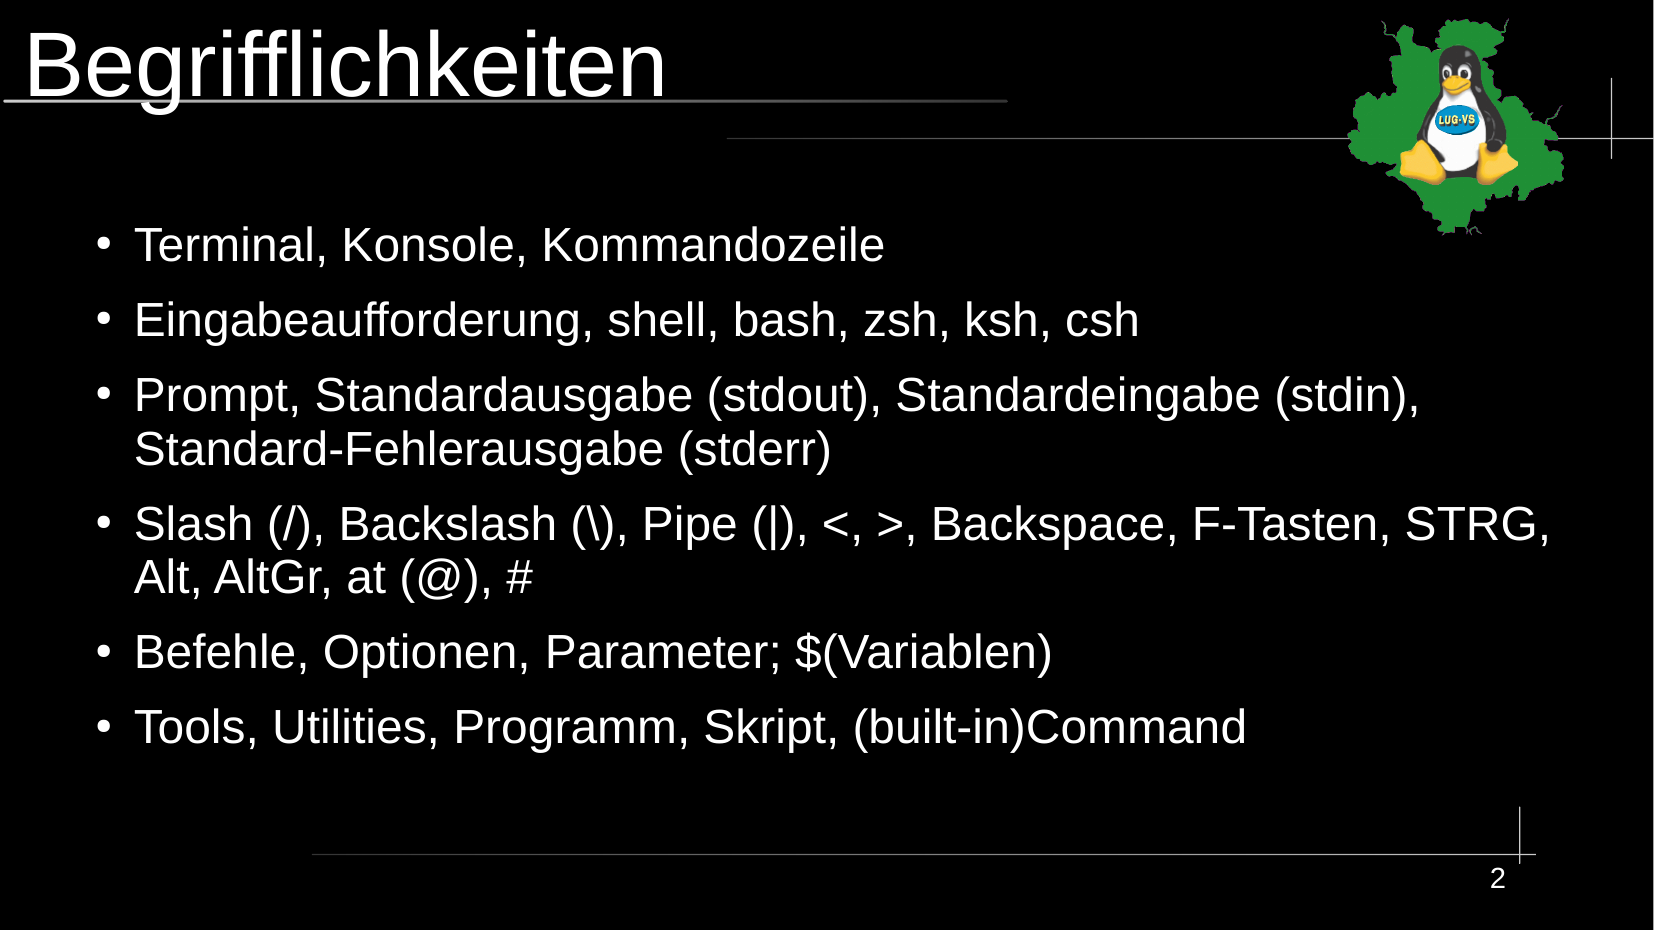

# Begrifflichkeiten
Terminal, Konsole, Kommandozeile
Eingabeaufforderung, shell, bash, zsh, ksh, csh
Prompt, Standardausgabe (stdout), Standardeingabe (stdin), Standard-Fehlerausgabe (stderr)
Slash (/), Backslash (\), Pipe (|), <, >, Backspace, F-Tasten, STRG, Alt, AltGr, at (@), #
Befehle, Optionen, Parameter; $(Variablen)
Tools, Utilities, Programm, Skript, (built-in)Command
2